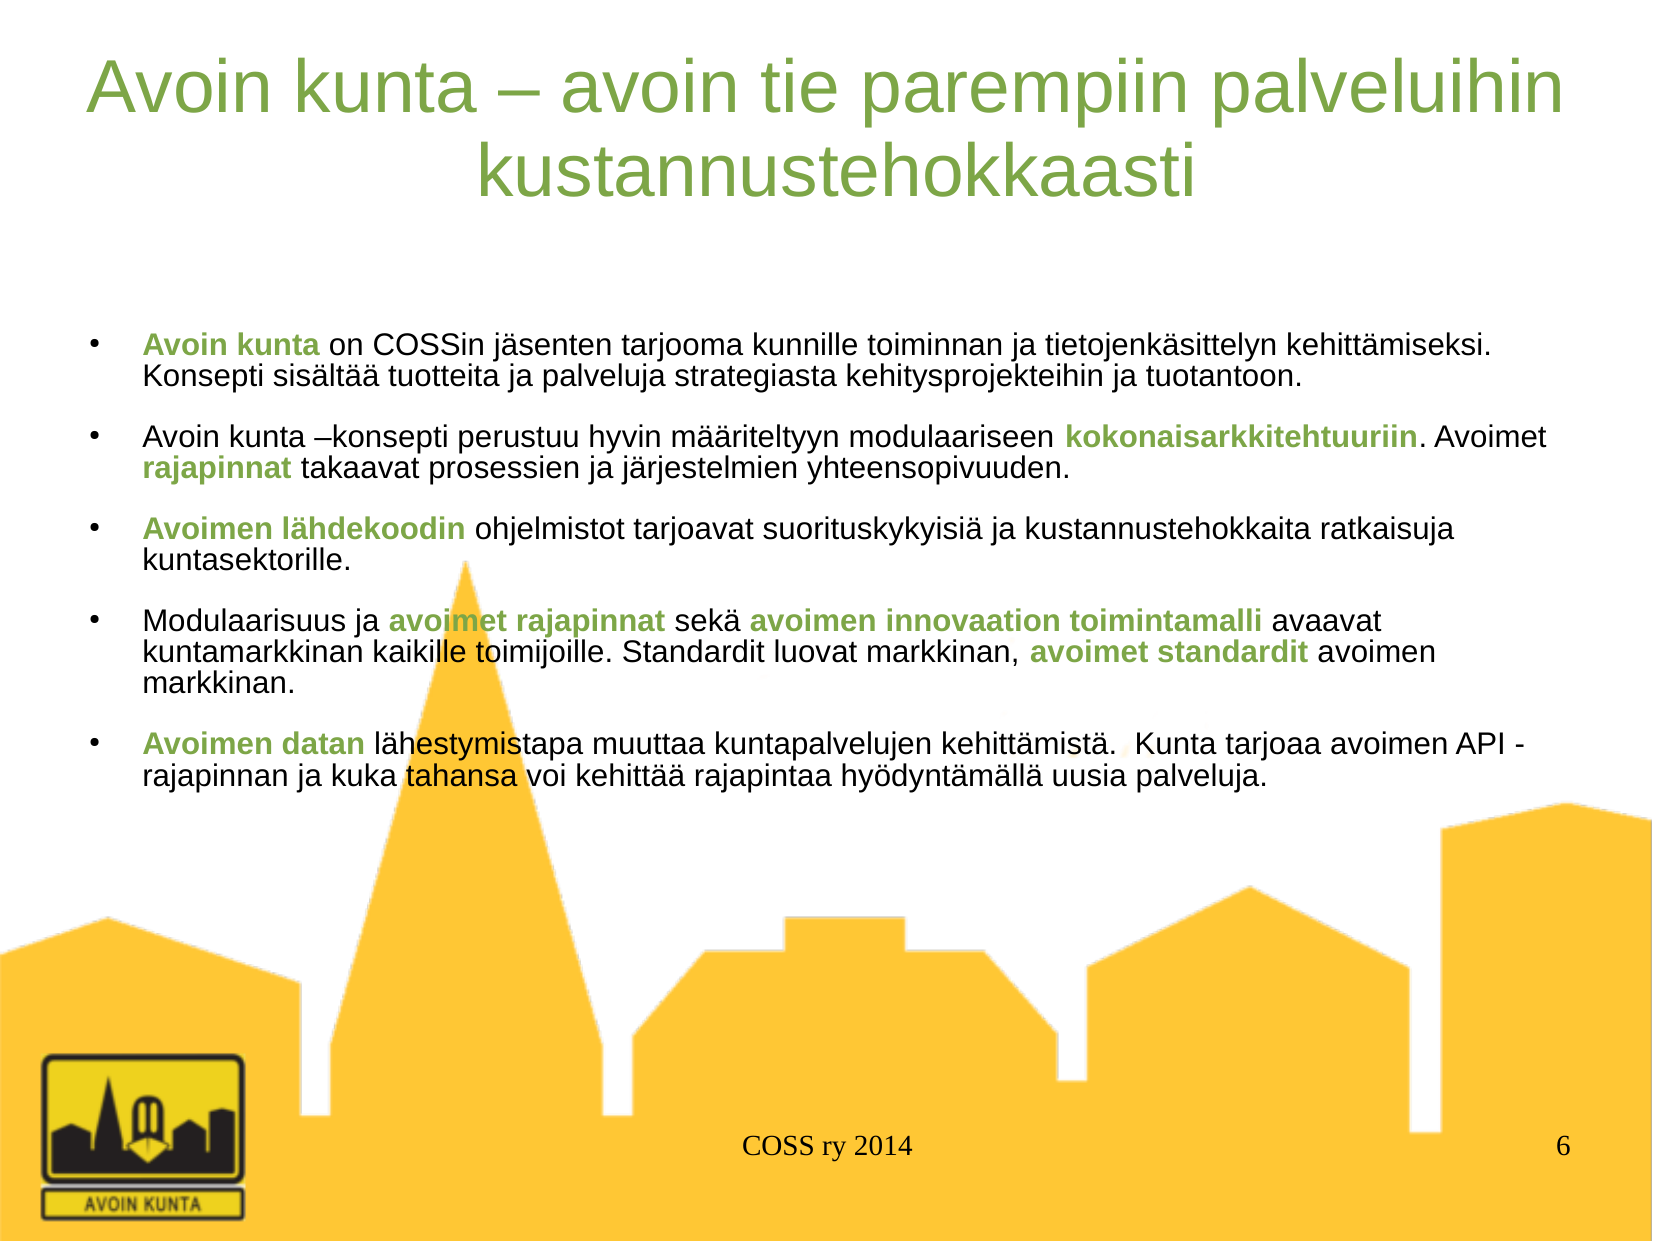

# Avoin kunta – avoin tie parempiin palveluihin kustannustehokkaasti
Avoin kunta on COSSin jäsenten tarjooma kunnille toiminnan ja tietojenkäsittelyn kehittämiseksi. Konsepti sisältää tuotteita ja palveluja strategiasta kehitysprojekteihin ja tuotantoon.
Avoin kunta –konsepti perustuu hyvin määriteltyyn modulaariseen kokonaisarkkitehtuuriin. Avoimet rajapinnat takaavat prosessien ja järjestelmien yhteensopivuuden.
Avoimen lähdekoodin ohjelmistot tarjoavat suorituskykyisiä ja kustannustehokkaita ratkaisuja kuntasektorille.
Modulaarisuus ja avoimet rajapinnat sekä avoimen innovaation toimintamalli avaavat kuntamarkkinan kaikille toimijoille. Standardit luovat markkinan, avoimet standardit avoimen markkinan.
Avoimen datan lähestymistapa muuttaa kuntapalvelujen kehittämistä. Kunta tarjoaa avoimen API -rajapinnan ja kuka tahansa voi kehittää rajapintaa hyödyntämällä uusia palveluja.
COSS ry 2014
6